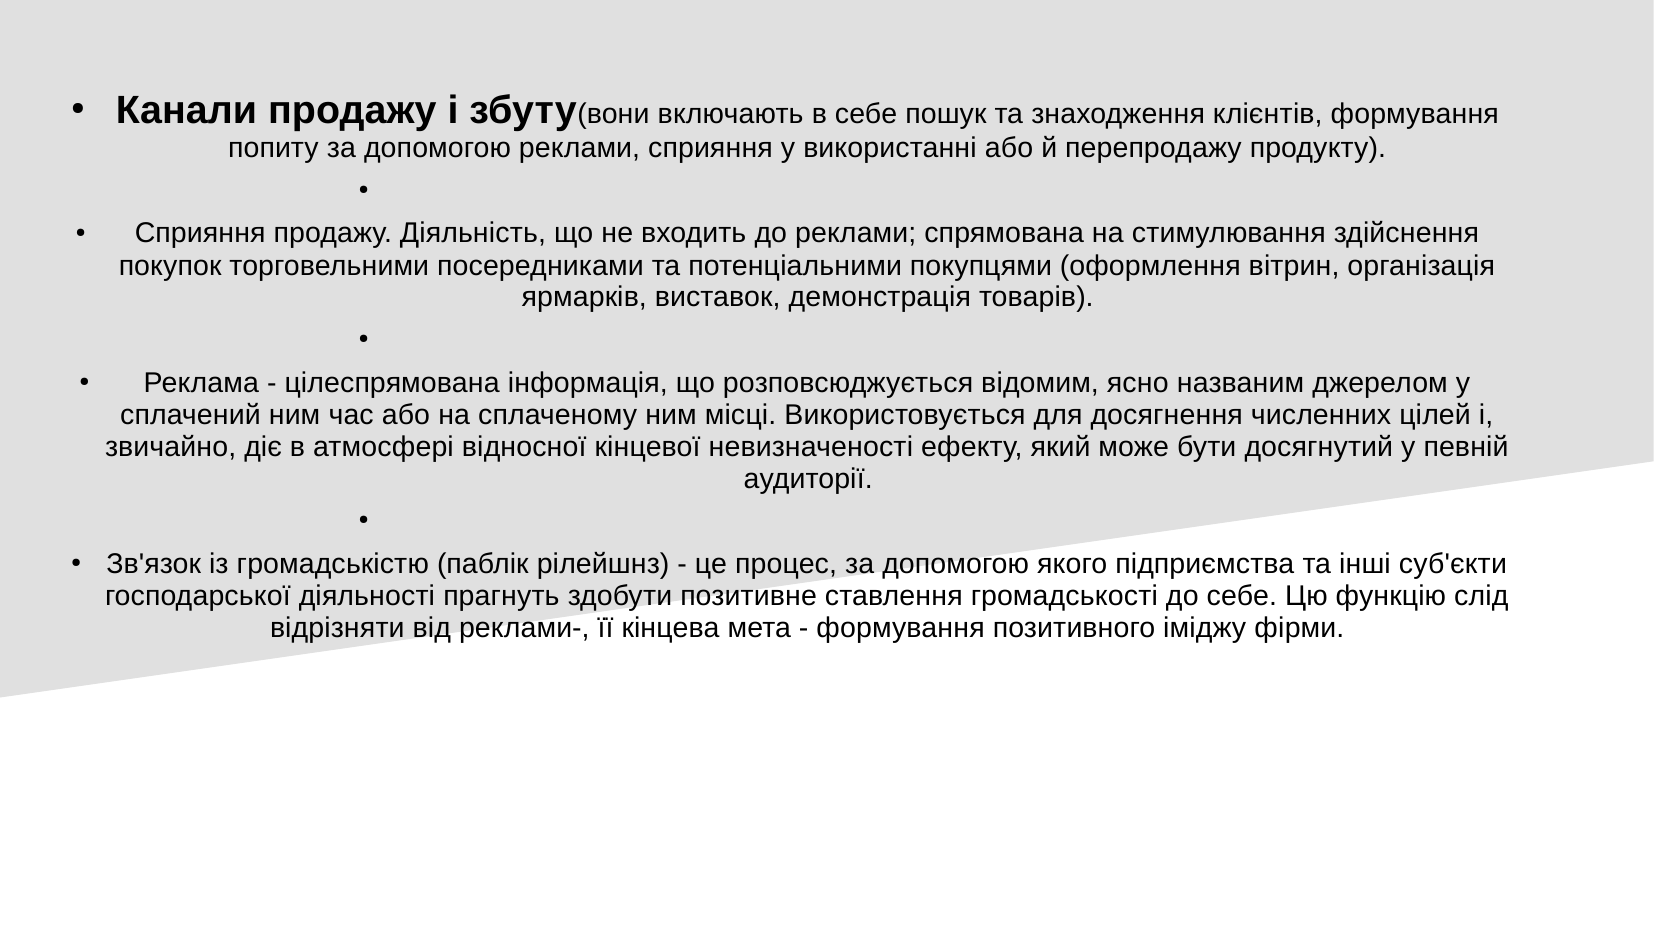

# Канали продажу і збуту(вони включають в себе пошук та знаходження клієнтів, формування попиту за допомогою реклами, сприяння у використанні або й перепродажу продукту).
Сприяння продажу. Діяльність, що не входить до реклами; спрямована на стимулювання здійснення покупок торговельними посередниками та потенціальними покупцями (оформлення вітрин, організація ярмарків, виставок, демонстрація товарів).
Реклама - цілеспрямована інформація, що розповсюджується відомим, ясно названим джерелом у сплачений ним час або на сплаченому ним місці. Використовується для досягнення численних цілей і, звичайно, діє в атмосфері відносної кінцевої невизначеності ефекту, який може бути досягнутий у певній аудиторії.
Зв'язок із громадськістю (паблік рілейшнз) - це процес, за допомогою якого підприємства та інші суб'єкти господарської діяльності прагнуть здобути позитивне ставлення громадськості до себе. Цю функцію слід відрізняти від реклами-, її кінцева мета - формування позитивного іміджу фірми.